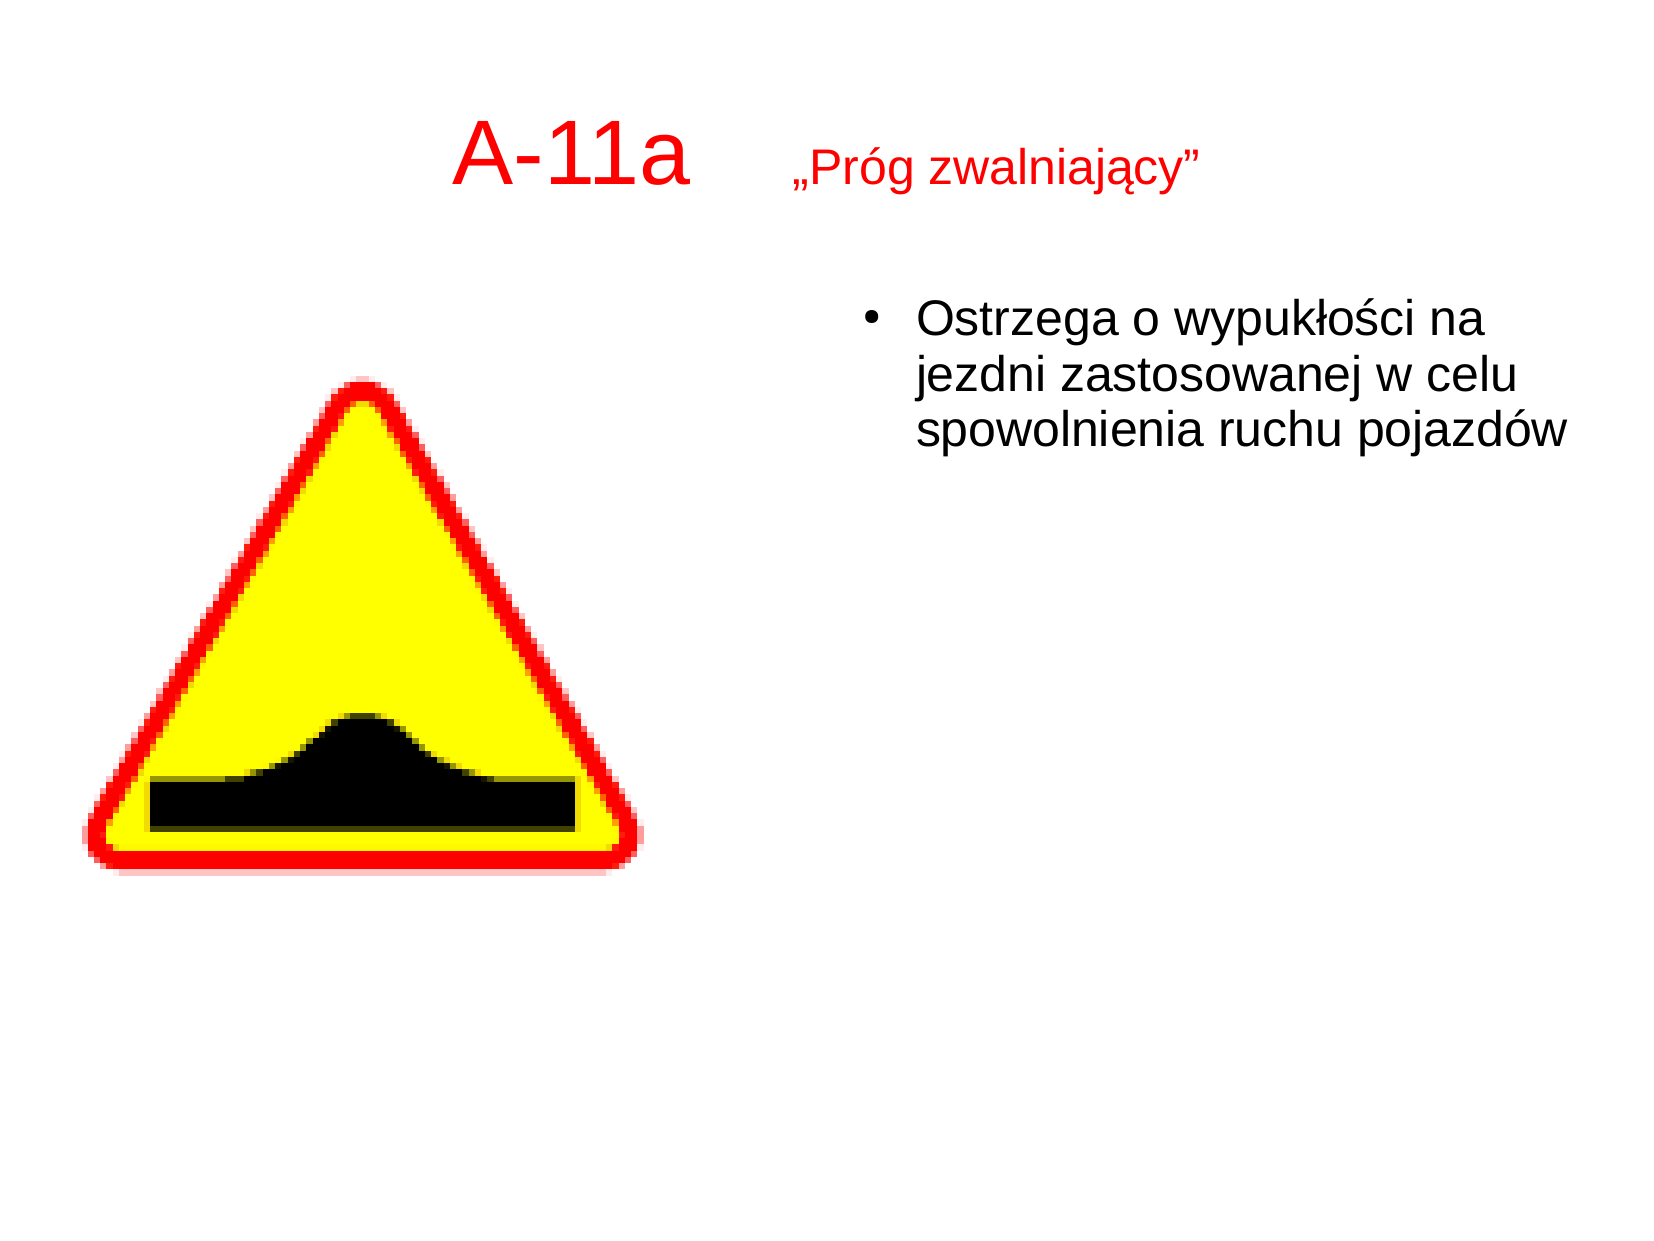

# A-11a „Próg zwalniający”
Ostrzega o wypukłości na jezdni zastosowanej w celu spowolnienia ruchu pojazdów